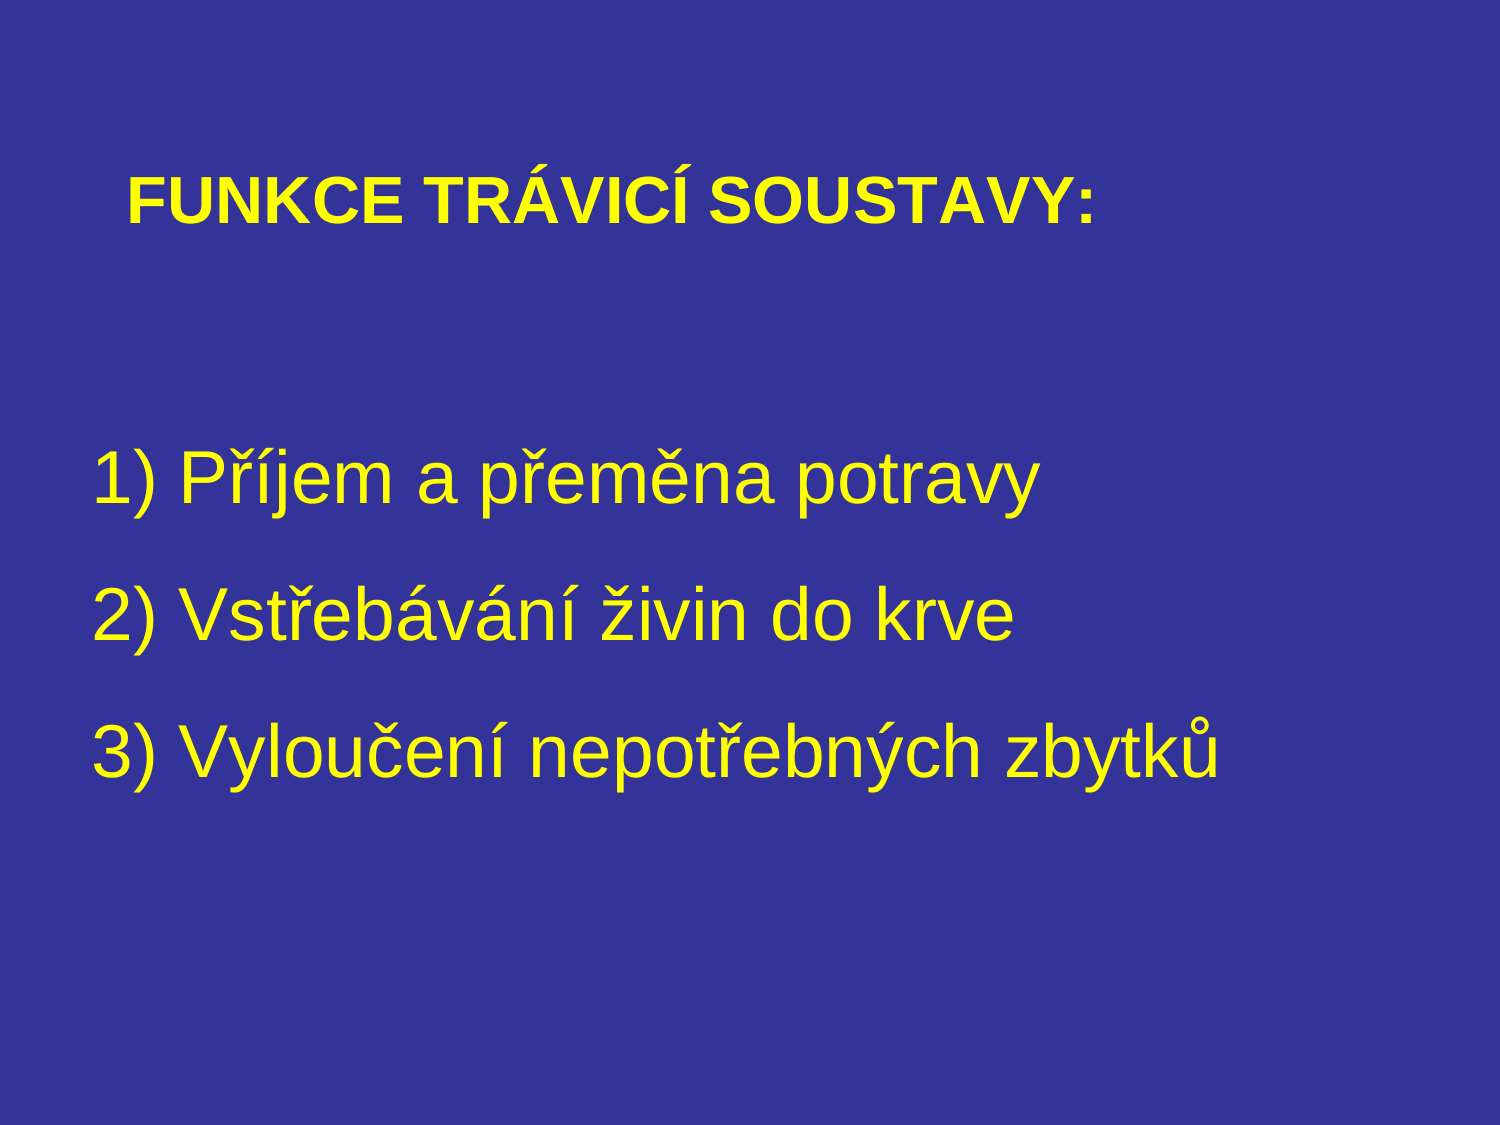

FUNKCE TRÁVICÍ SOUSTAVY:
 Příjem a přeměna potravy
 Vstřebávání živin do krve
 Vyloučení nepotřebných zbytků